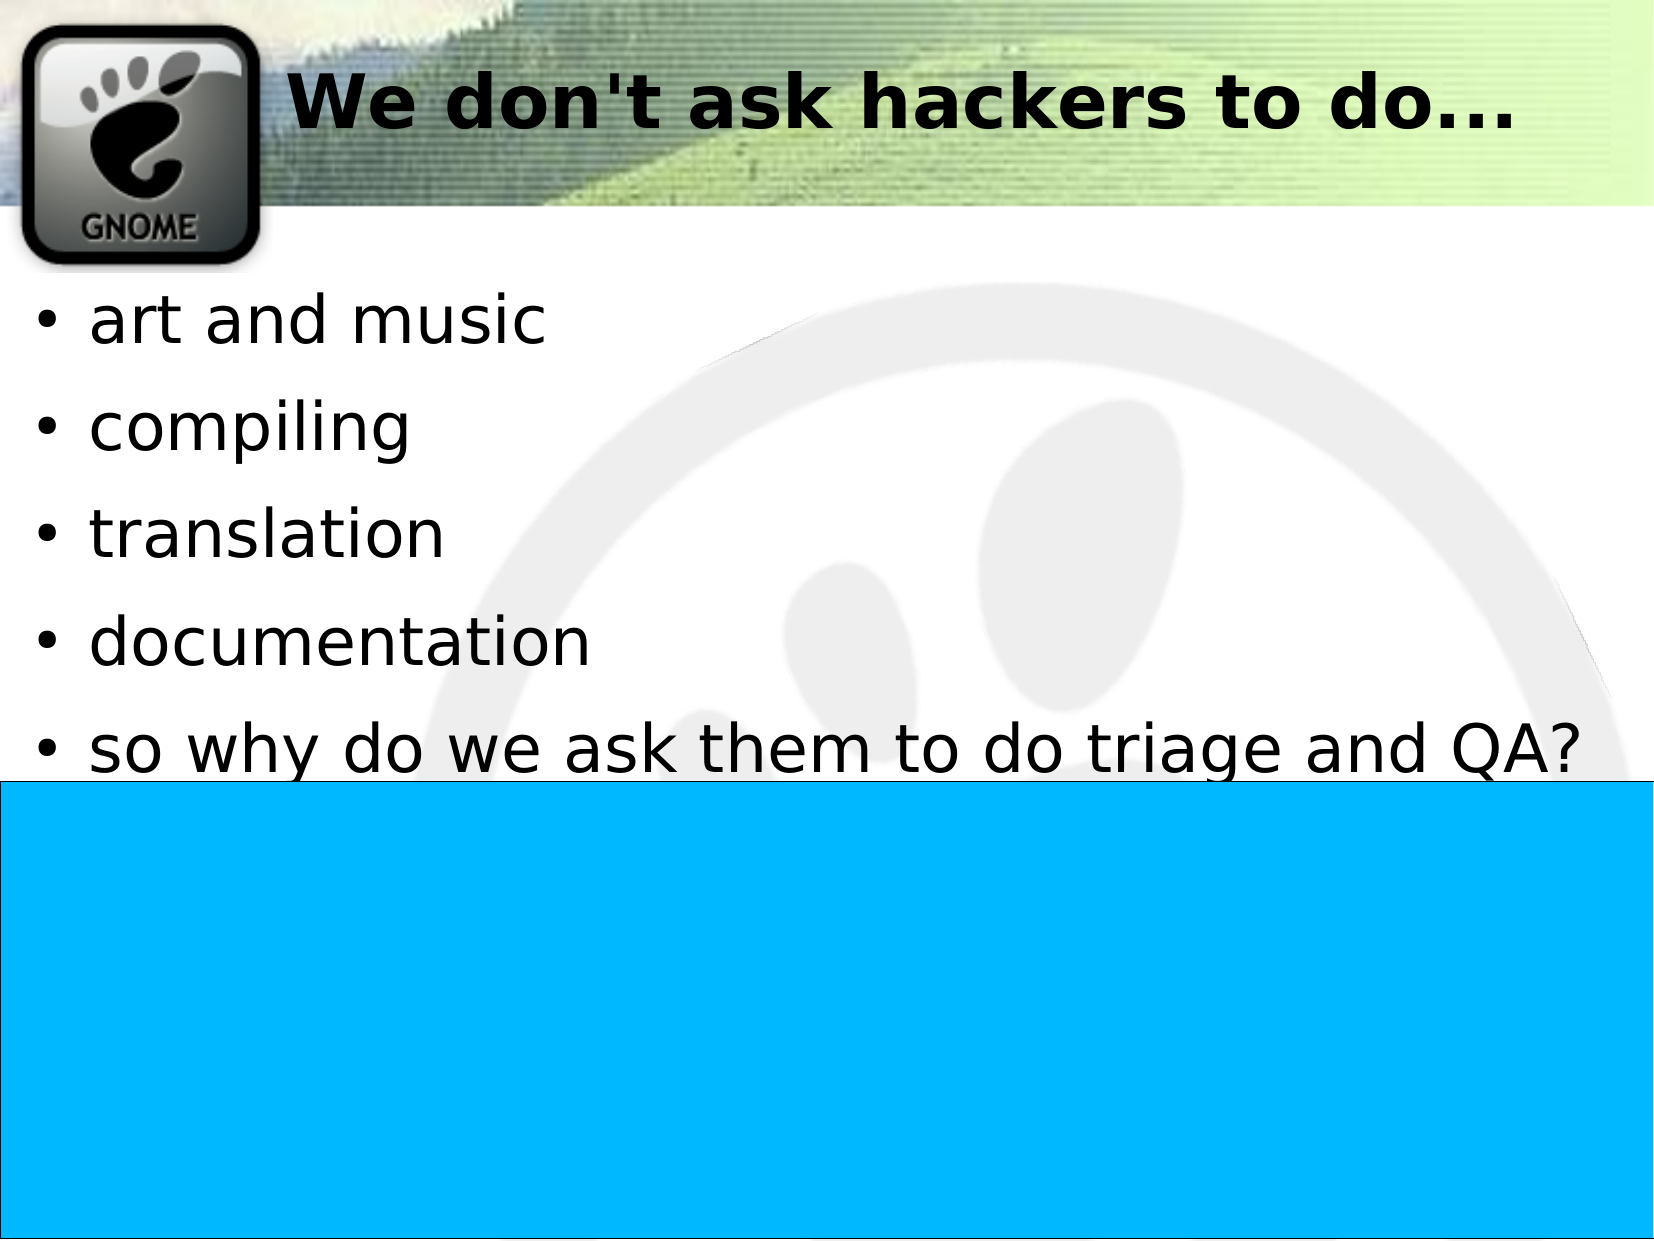

# We don't ask hackers to do...
art and music
compiling
translation
documentation
so why do we ask them to do triage and QA?